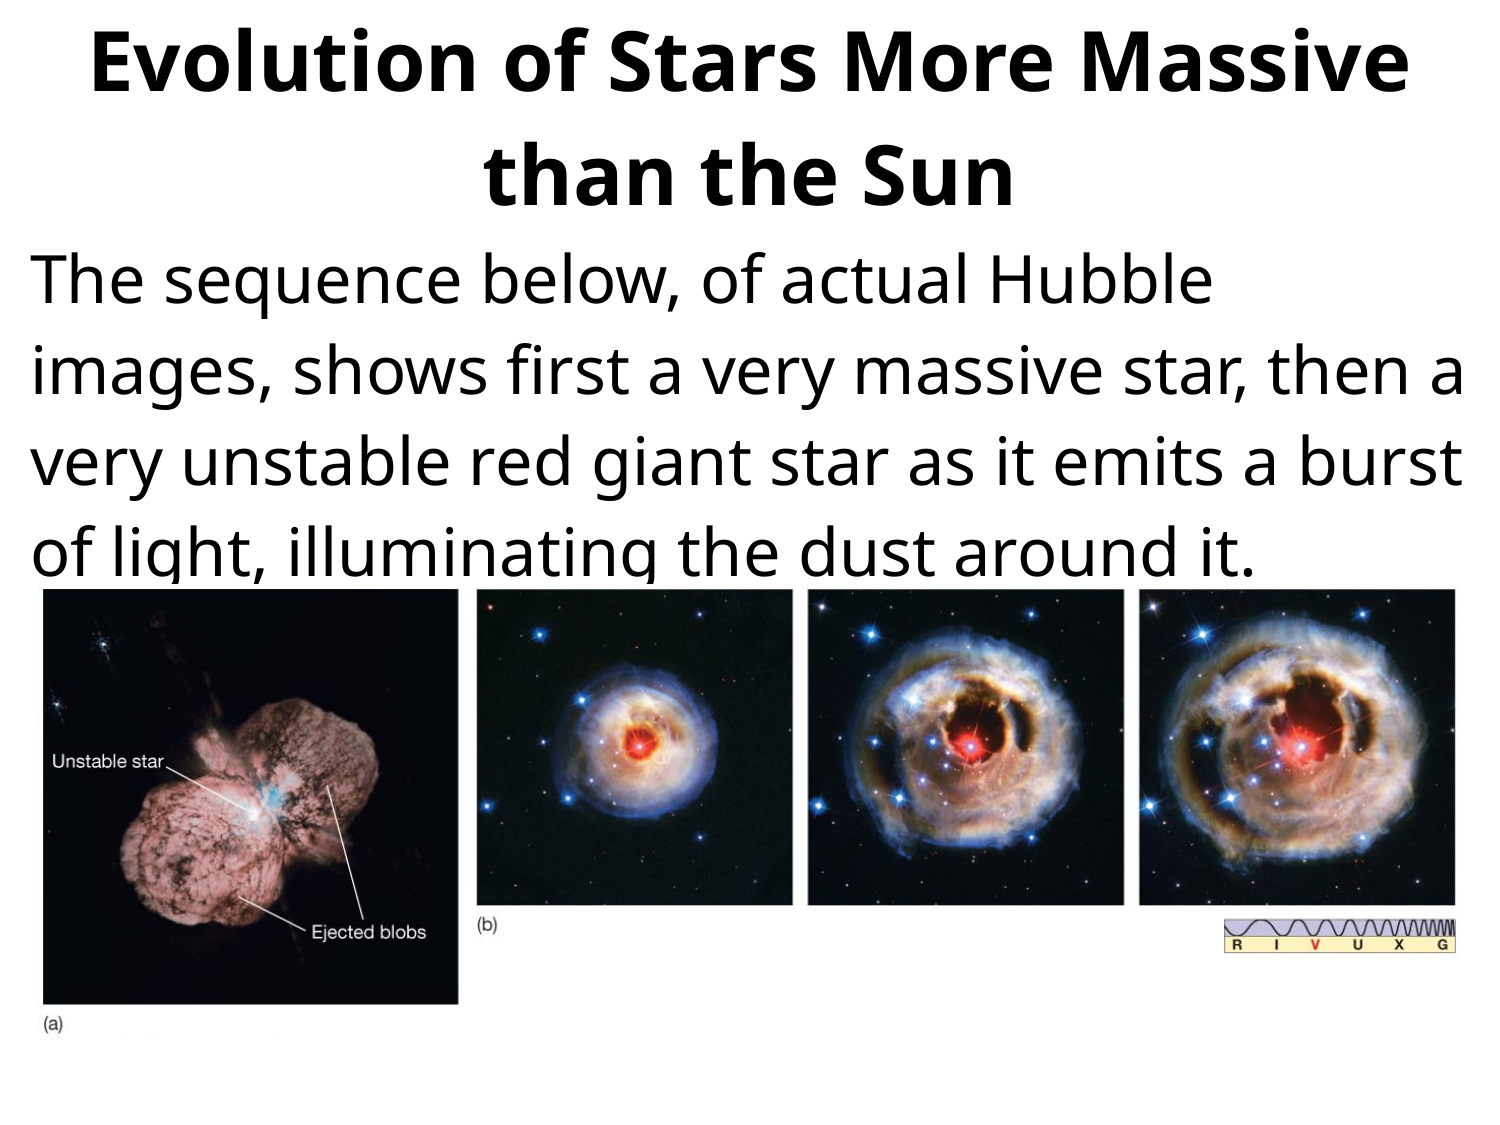

# Evolution of Stars More Massive than the Sun
The sequence below, of actual Hubble images, shows first a very massive star, then a very unstable red giant star as it emits a burst of light, illuminating the dust around it.